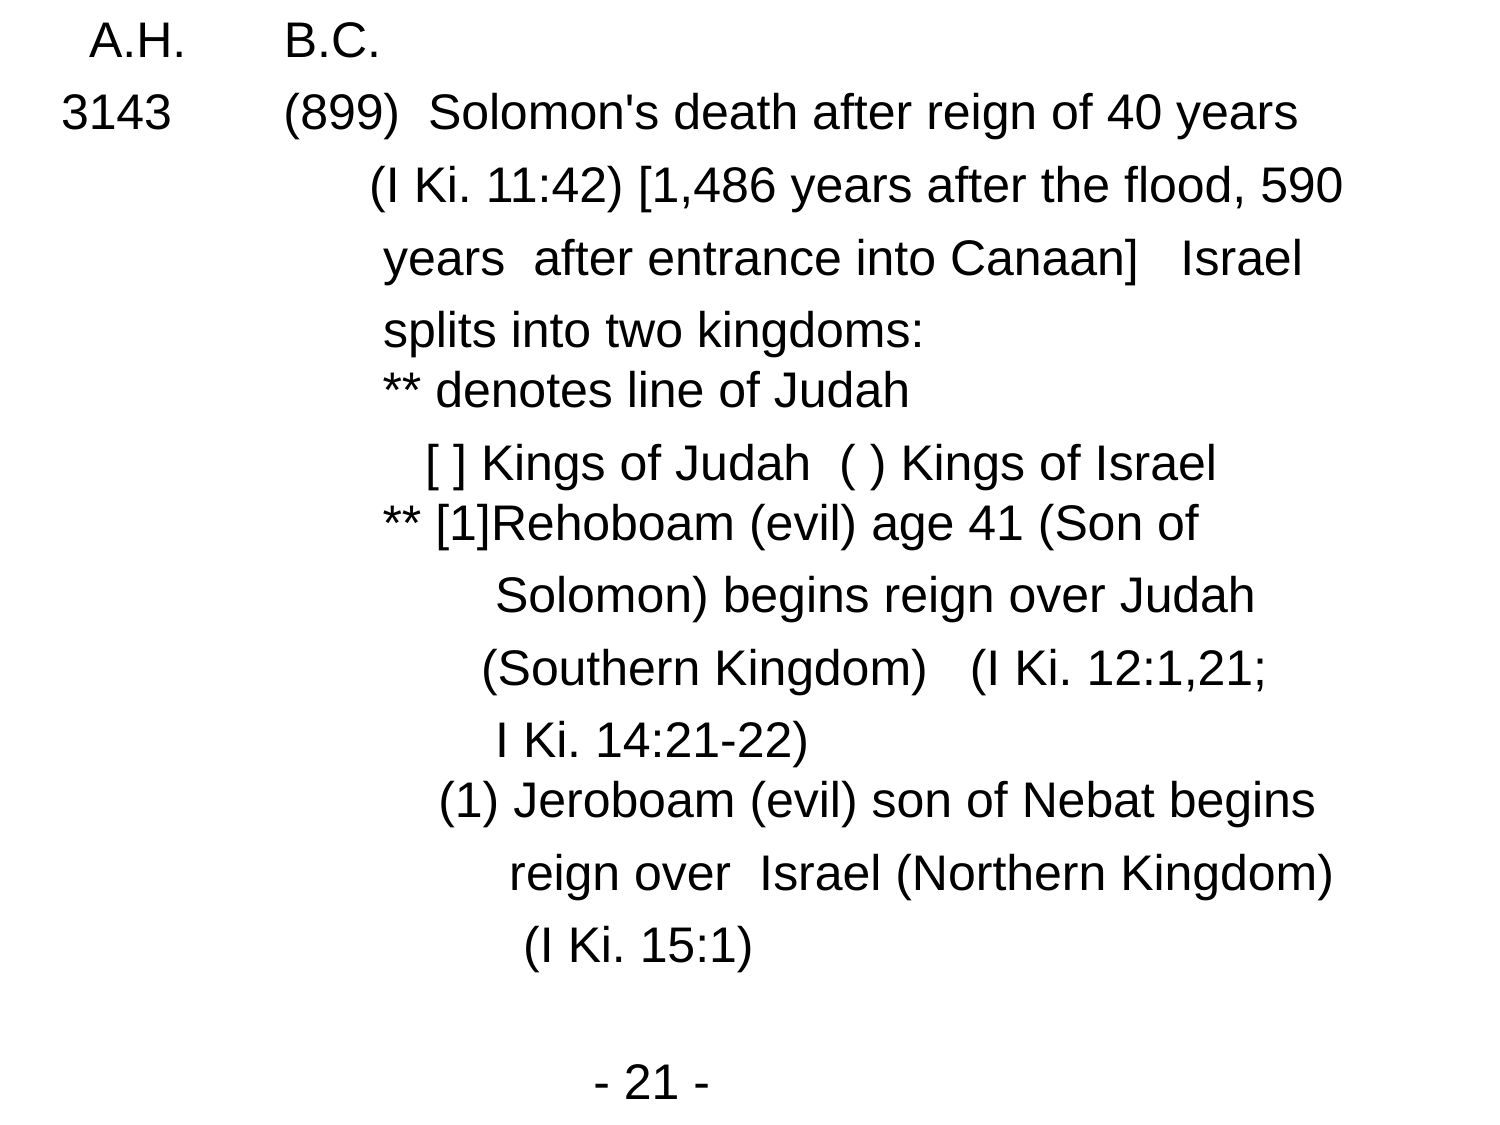

A.H. B.C.
3143 (899) Solomon's death after reign of 40 years
 (I Ki. 11:42) [1,486 years after the flood, 590
 years after entrance into Canaan] Israel
 splits into two kingdoms:
 ** denotes line of Judah
 [ ] Kings of Judah ( ) Kings of Israel
 ** [1]Rehoboam (evil) age 41 (Son of
 Solomon) begins reign over Judah
 (Southern Kingdom) (I Ki. 12:1,21;
 I Ki. 14:21-22)
 (1) Jeroboam (evil) son of Nebat begins
 reign over Israel (Northern Kingdom)
 (I Ki. 15:1)
 - 21 -